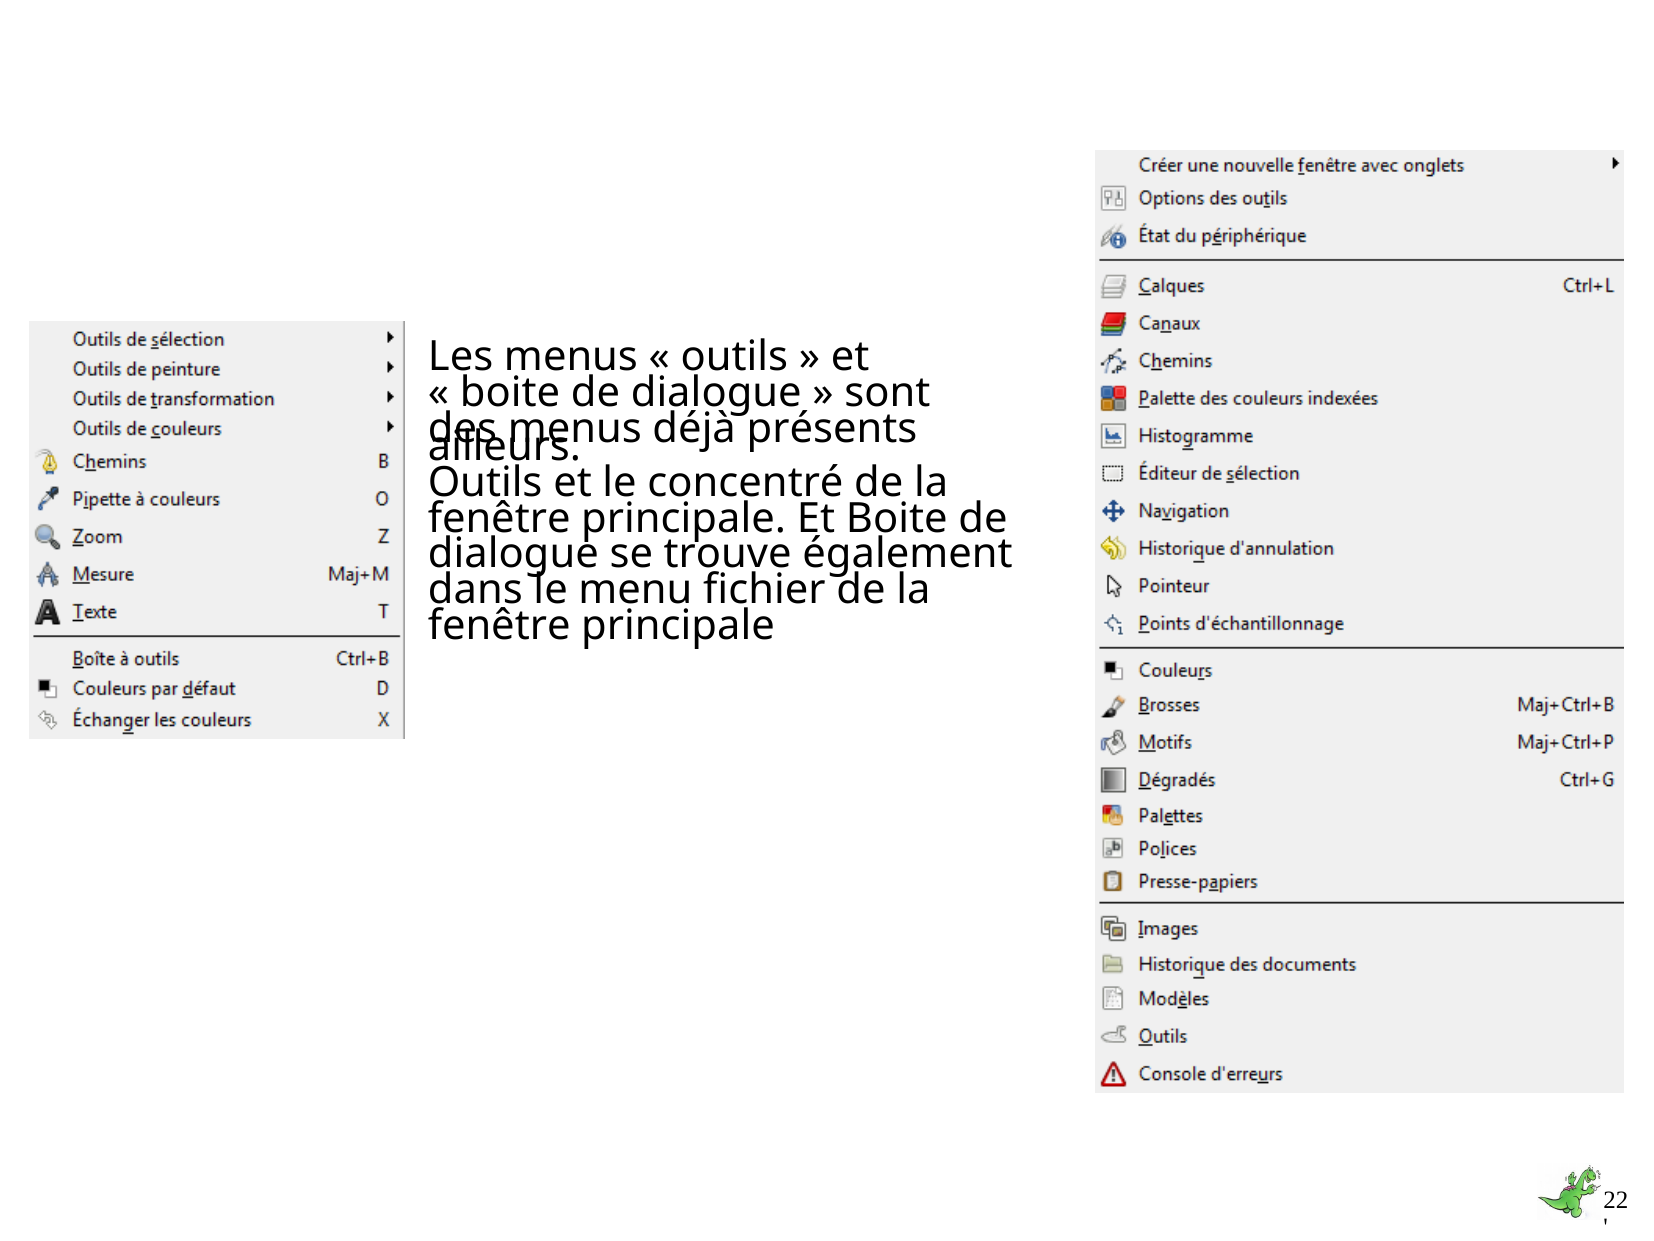

Les menus « outils » et
« boite de dialogue » sont
des menus déjà présents ailleurs.
Outils et le concentré de la
fenêtre principale. Et Boite de
dialogue se trouve également
dans le menu fichier de la
fenêtre principale
22'